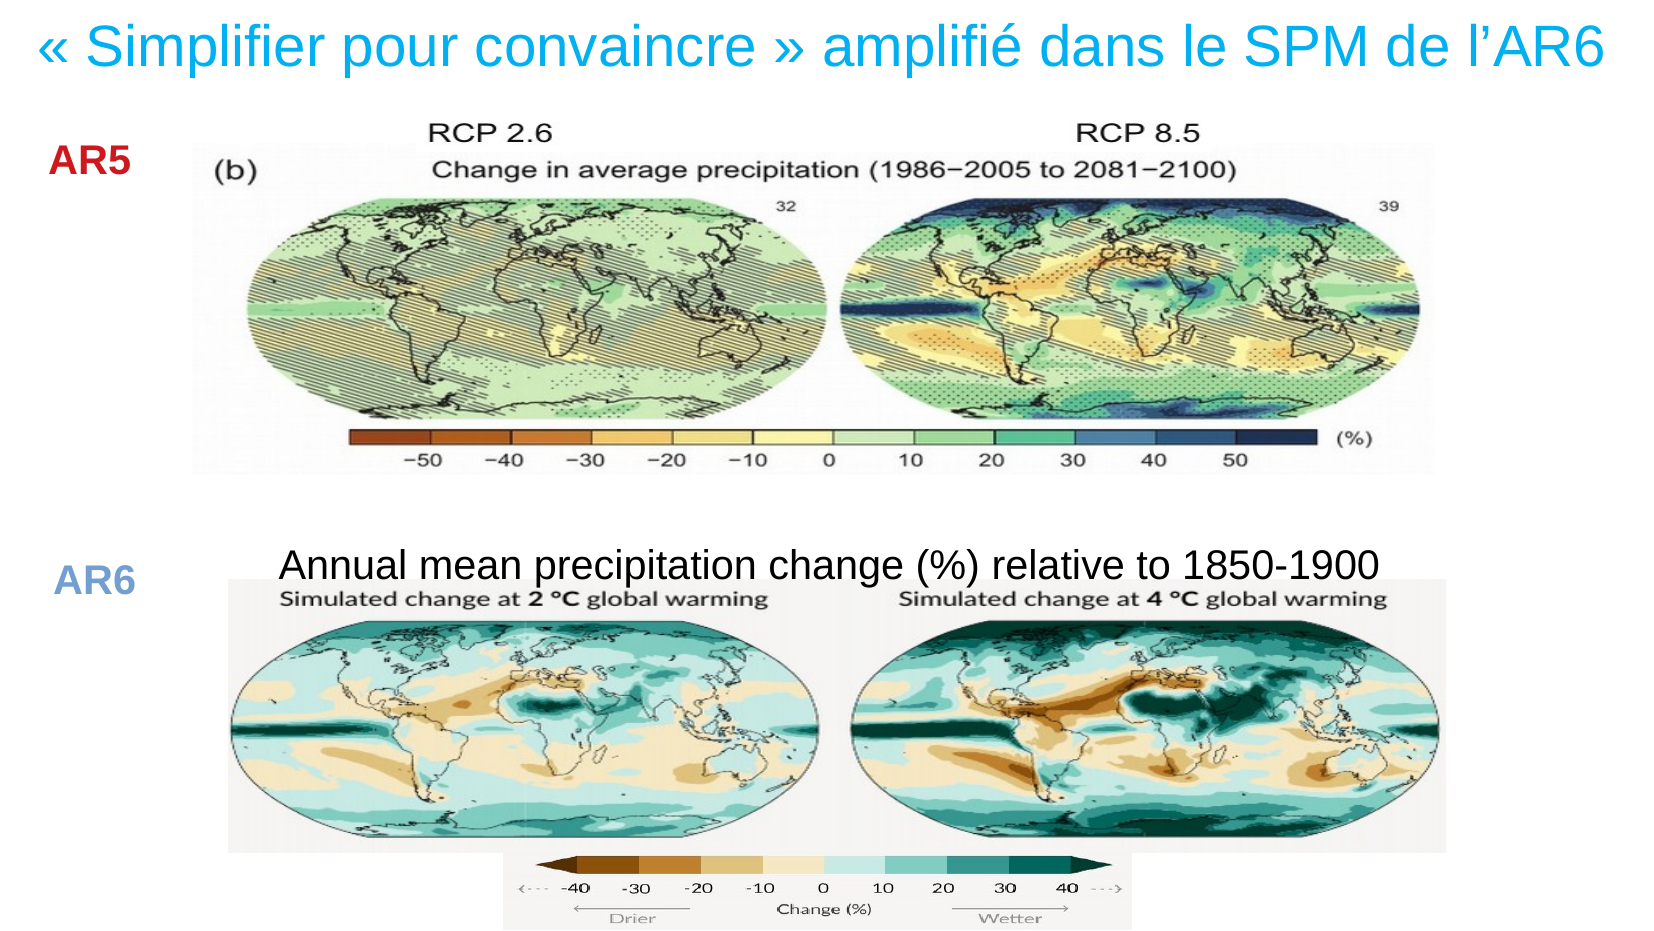

« Simplifier pour convaincre » amplifié dans le SPM de l’AR6
AR5
Annual mean precipitation change (%) relative to 1850-1900
AR6